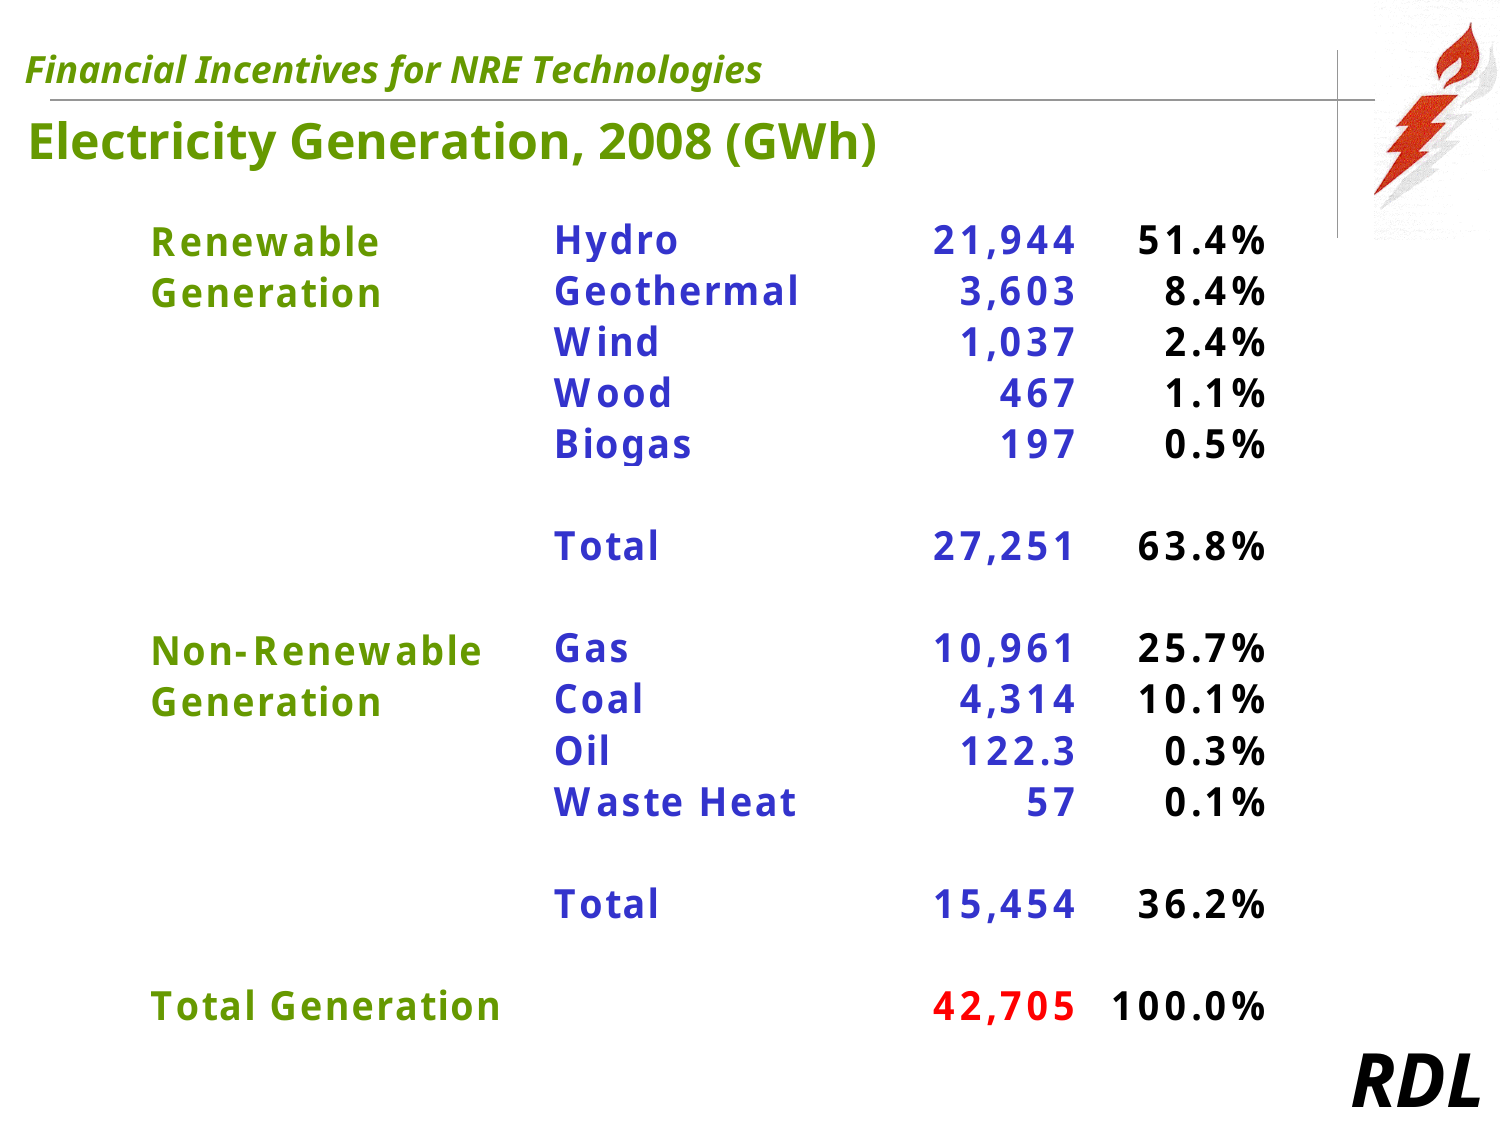

Financial Incentives for NRE Technologies
 Electricity Generation, 2008 (GWh)
RDL